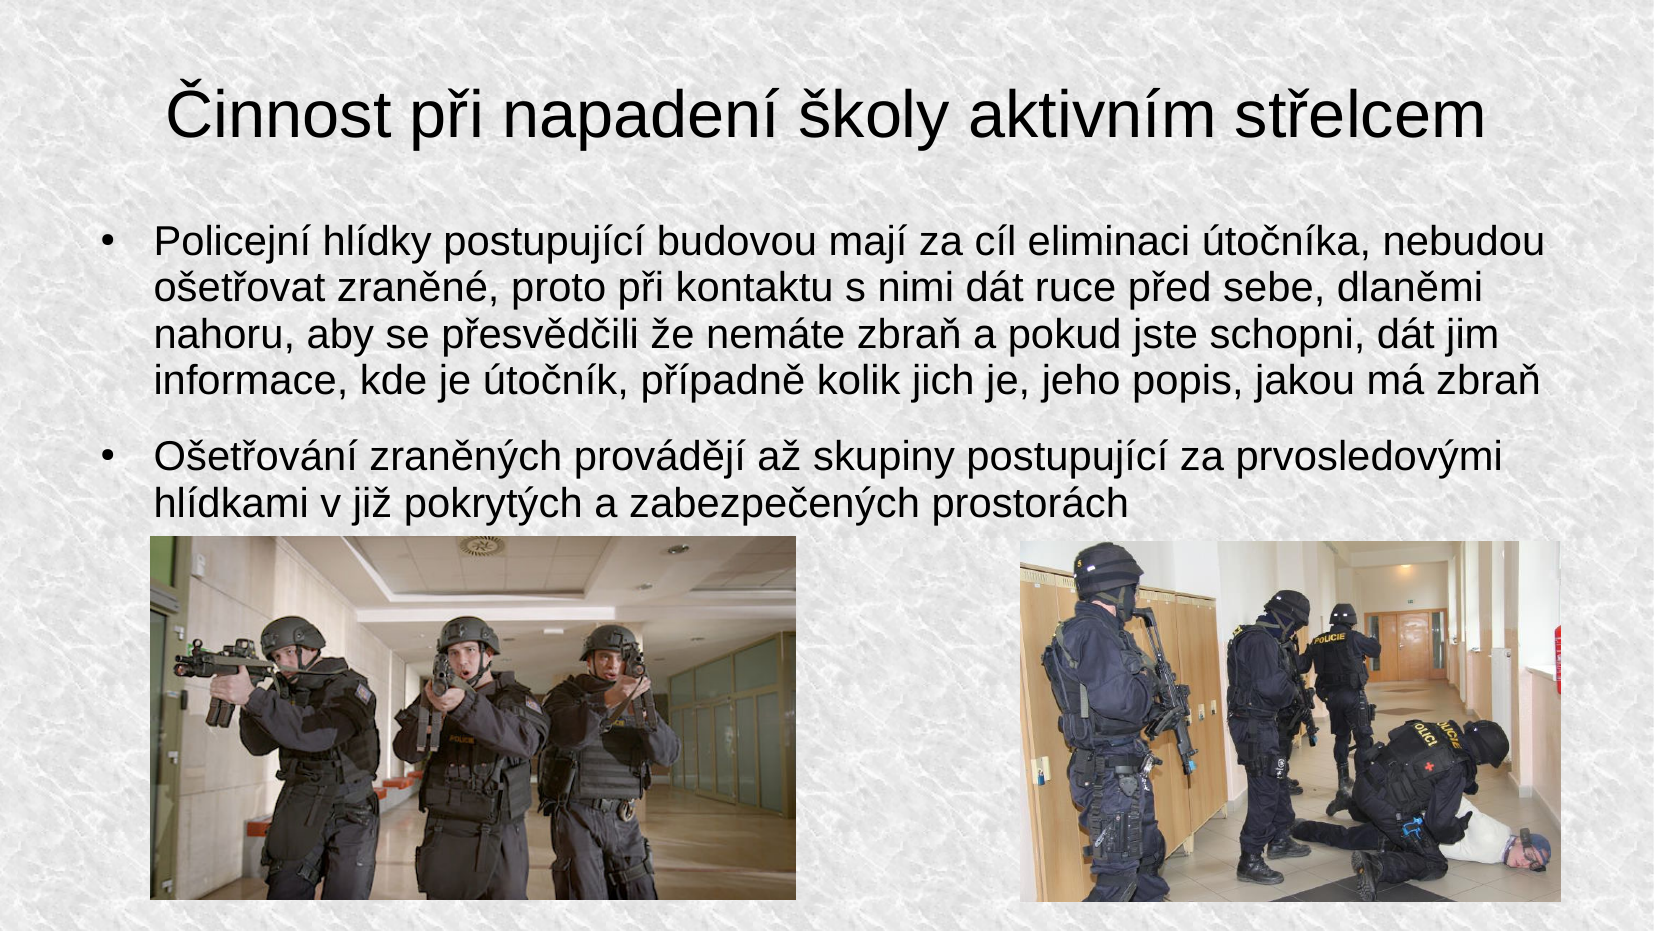

# Činnost při napadení školy aktivním střelcem
Policejní hlídky postupující budovou mají za cíl eliminaci útočníka, nebudou ošetřovat zraněné, proto při kontaktu s nimi dát ruce před sebe, dlaněmi nahoru, aby se přesvědčili že nemáte zbraň a pokud jste schopni, dát jim informace, kde je útočník, případně kolik jich je, jeho popis, jakou má zbraň
Ošetřování zraněných provádějí až skupiny postupující za prvosledovými hlídkami v již pokrytých a zabezpečených prostorách